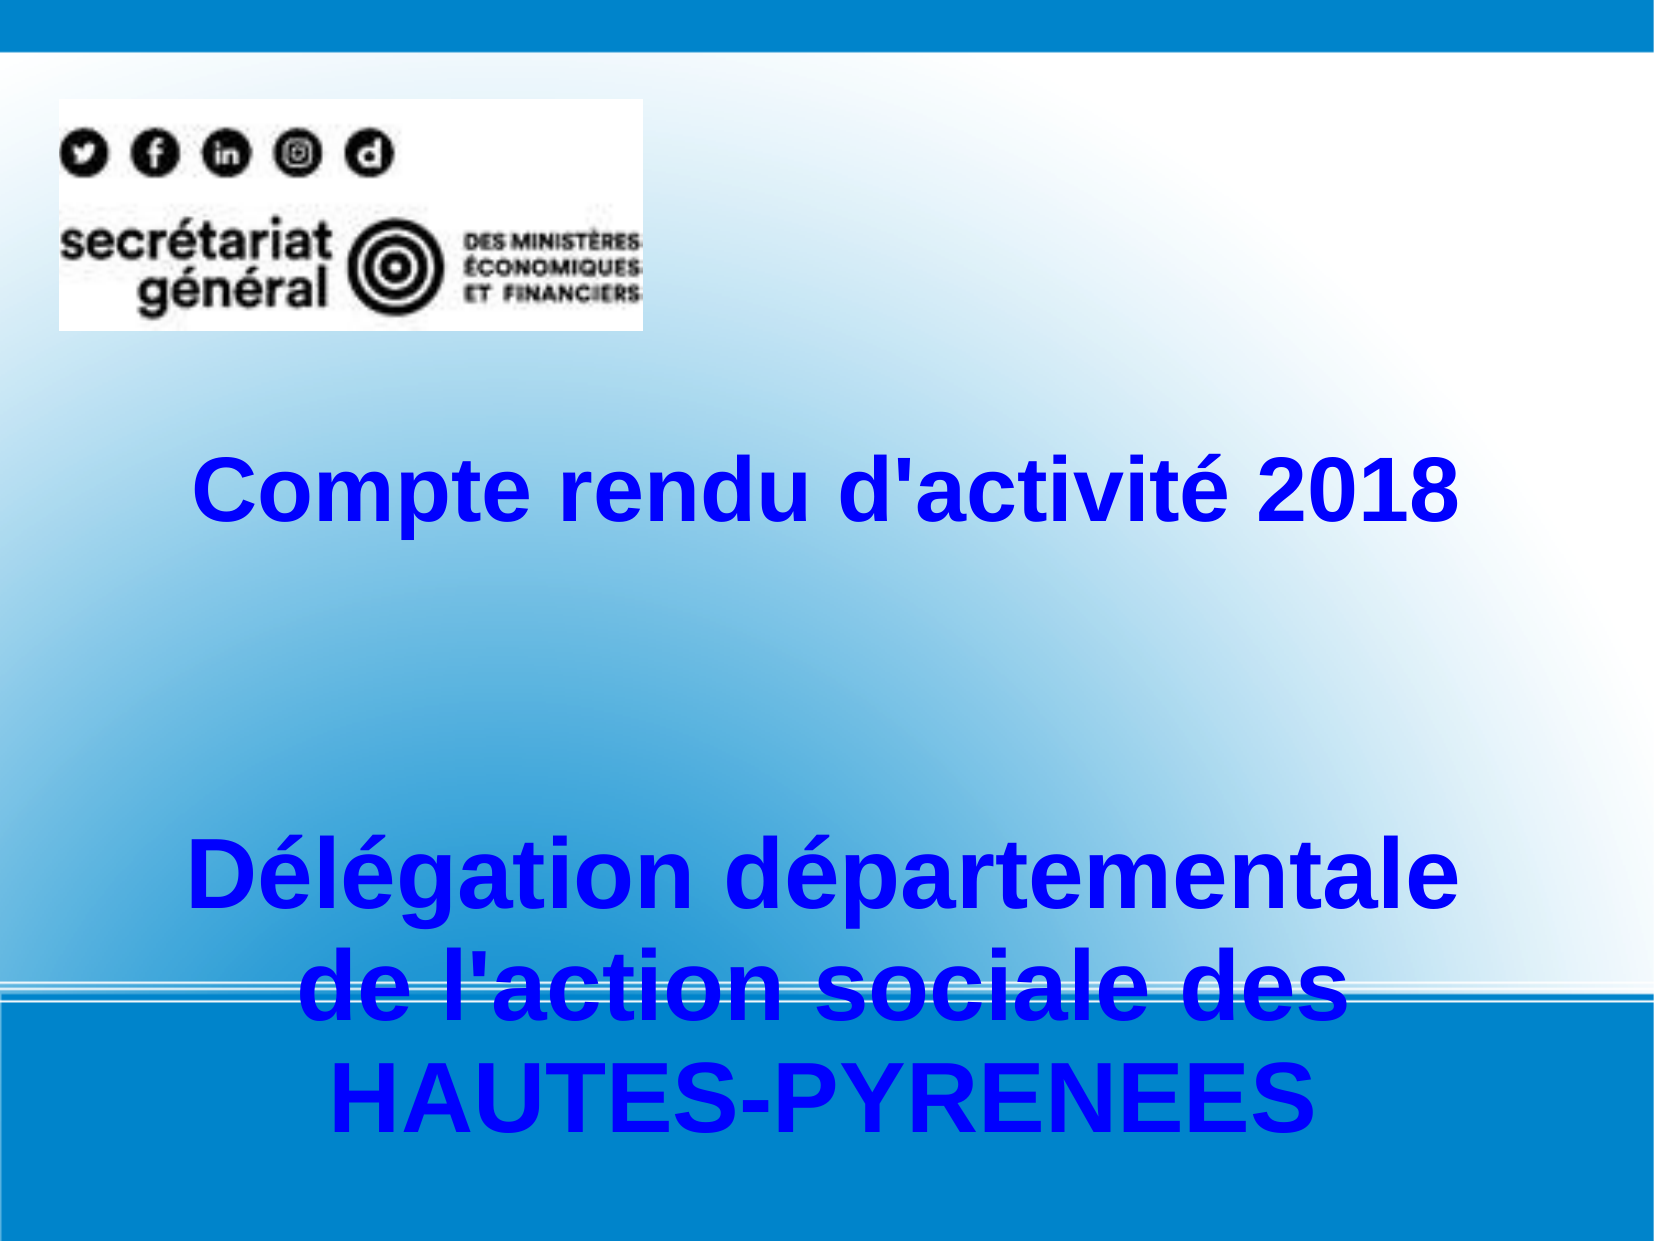

Compte rendu d'activité 2018
# Délégation départementale de l'action sociale des HAUTES-PYRENEES